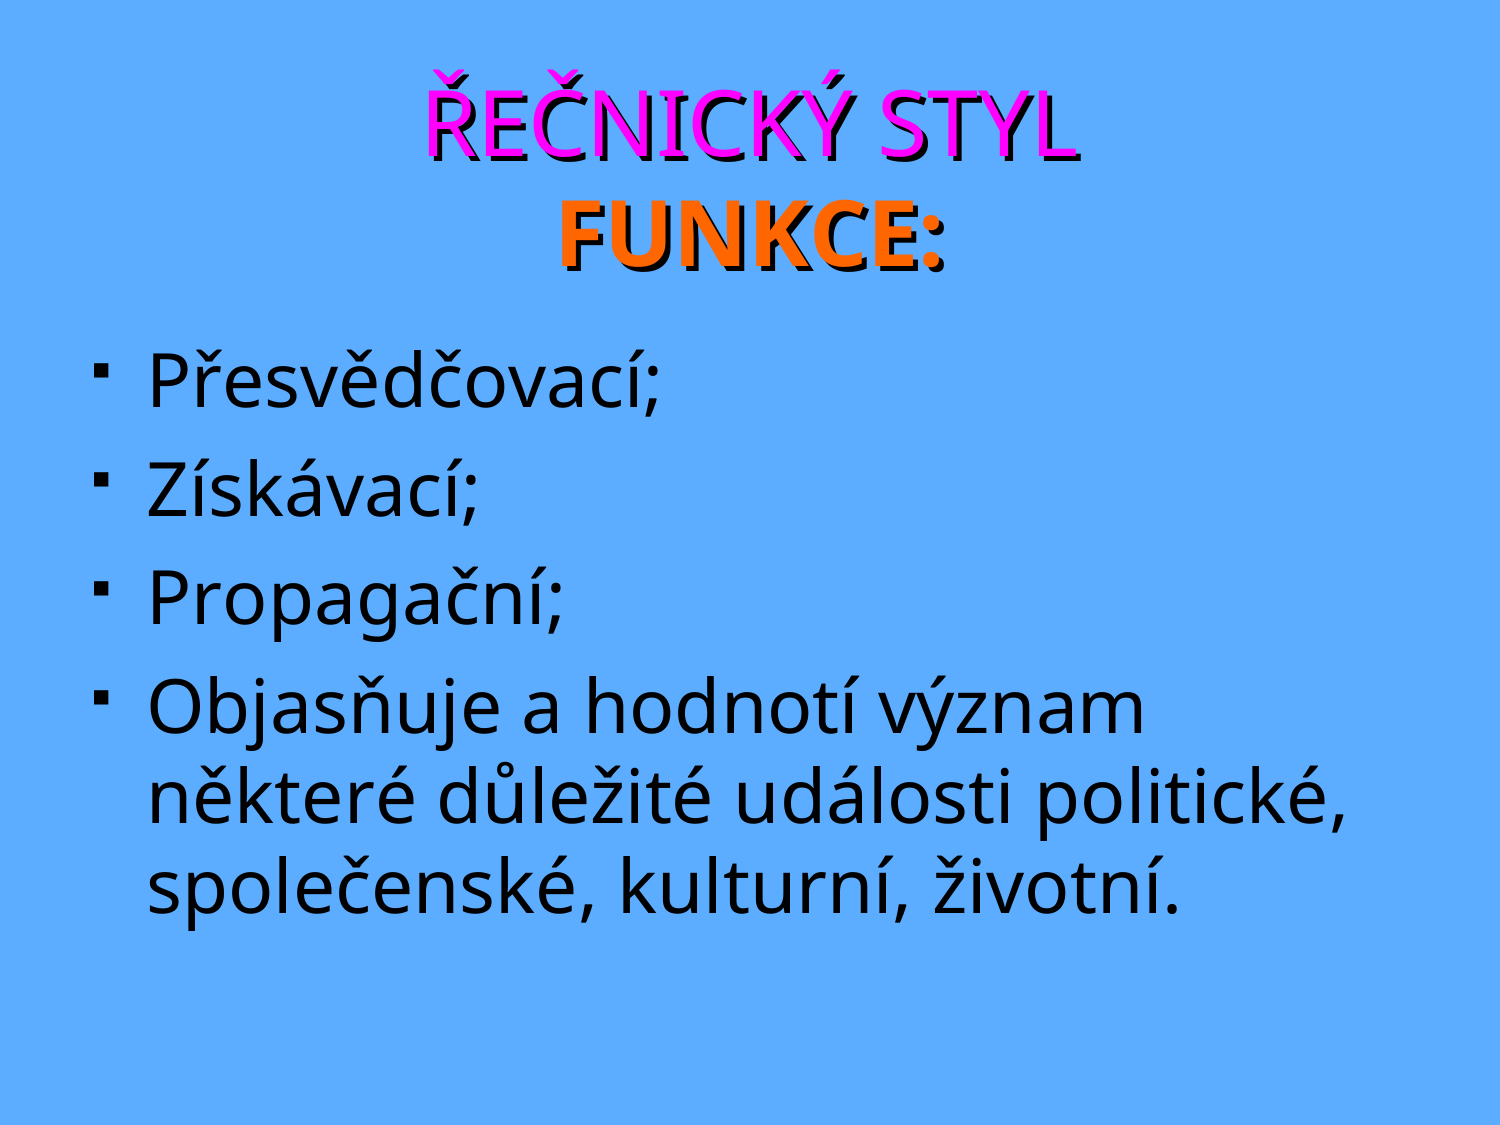

# ŘEČNICKÝ STYL FUNKCE:
Přesvědčovací;
Získávací;
Propagační;
Objasňuje a hodnotí význam některé důležité události politické, společenské, kulturní, životní.